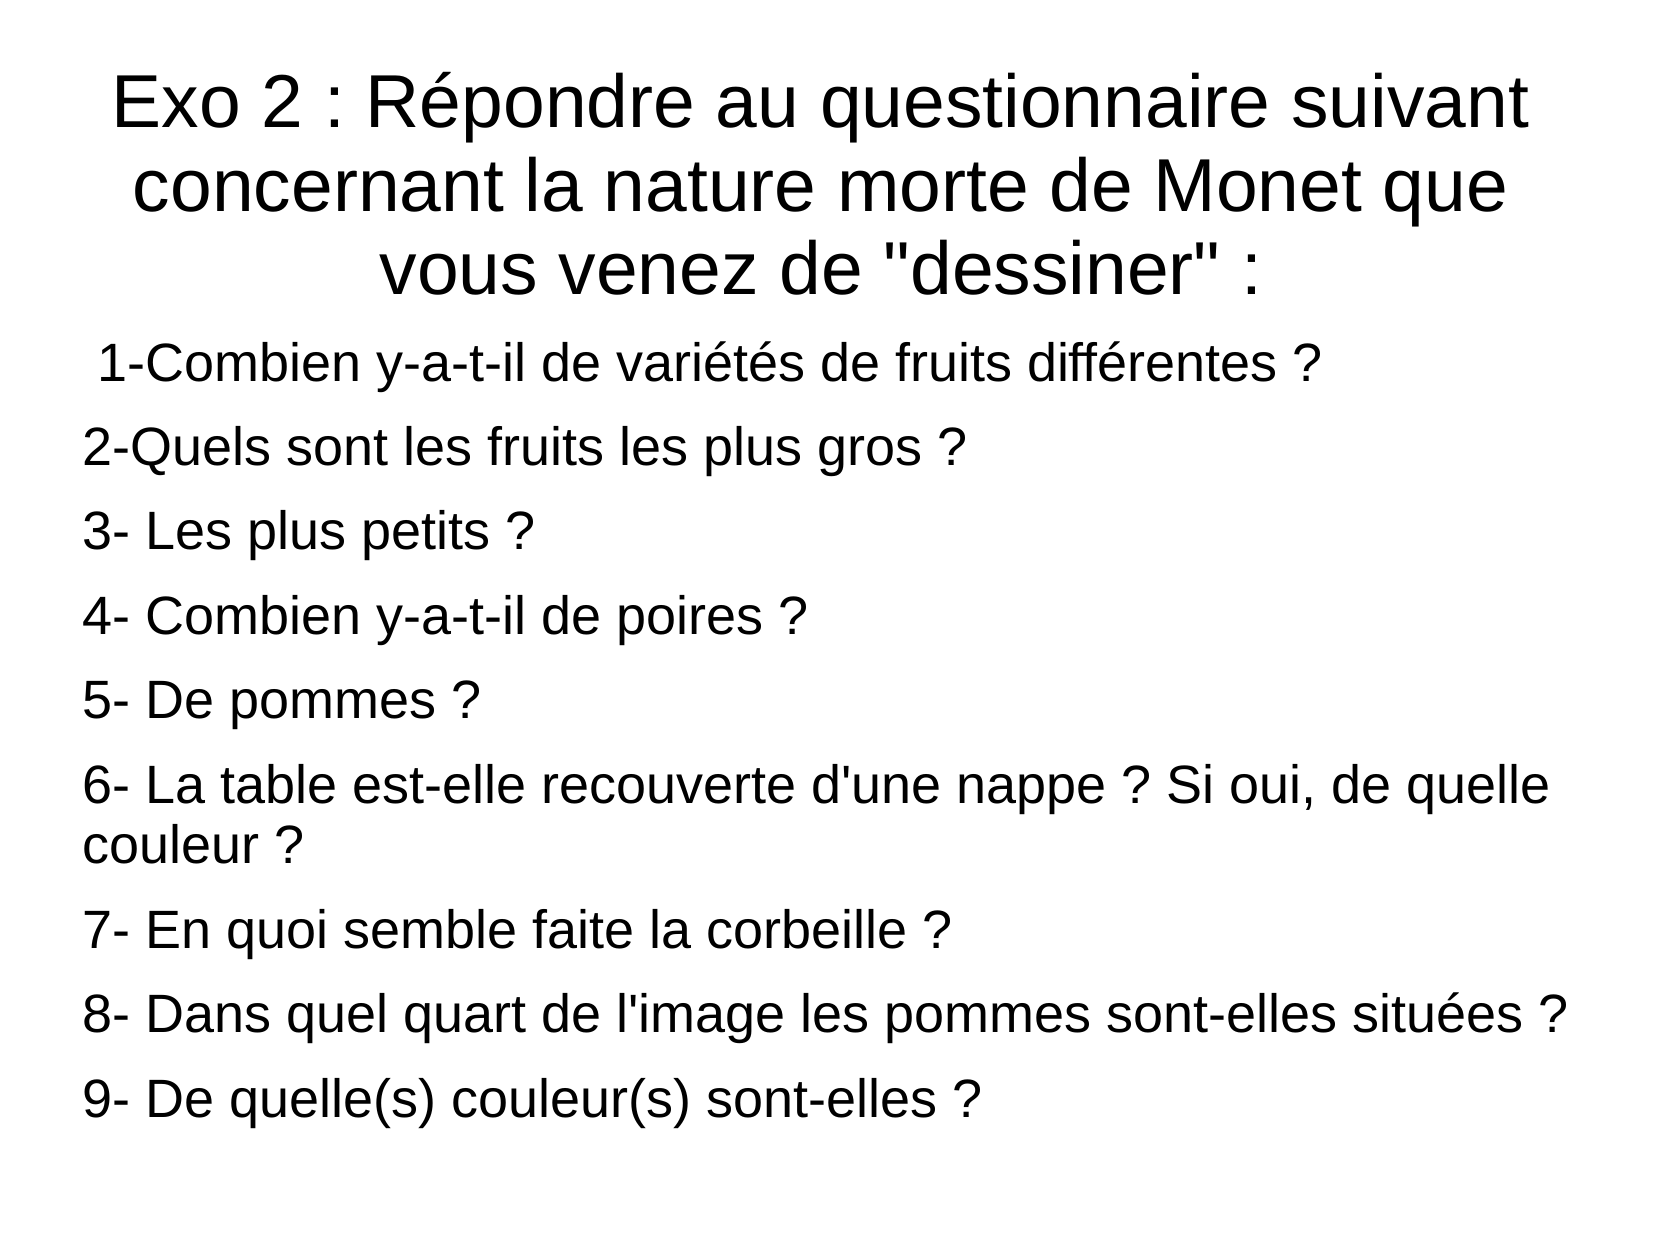

# Exo 2 : Répondre au questionnaire suivant concernant la nature morte de Monet que vous venez de "dessiner" :
 1-Combien y-a-t-il de variétés de fruits différentes ?
2-Quels sont les fruits les plus gros ?
3- Les plus petits ?
4- Combien y-a-t-il de poires ?
5- De pommes ?
6- La table est-elle recouverte d'une nappe ? Si oui, de quelle couleur ?
7- En quoi semble faite la corbeille ?
8- Dans quel quart de l'image les pommes sont-elles situées ?
9- De quelle(s) couleur(s) sont-elles ?